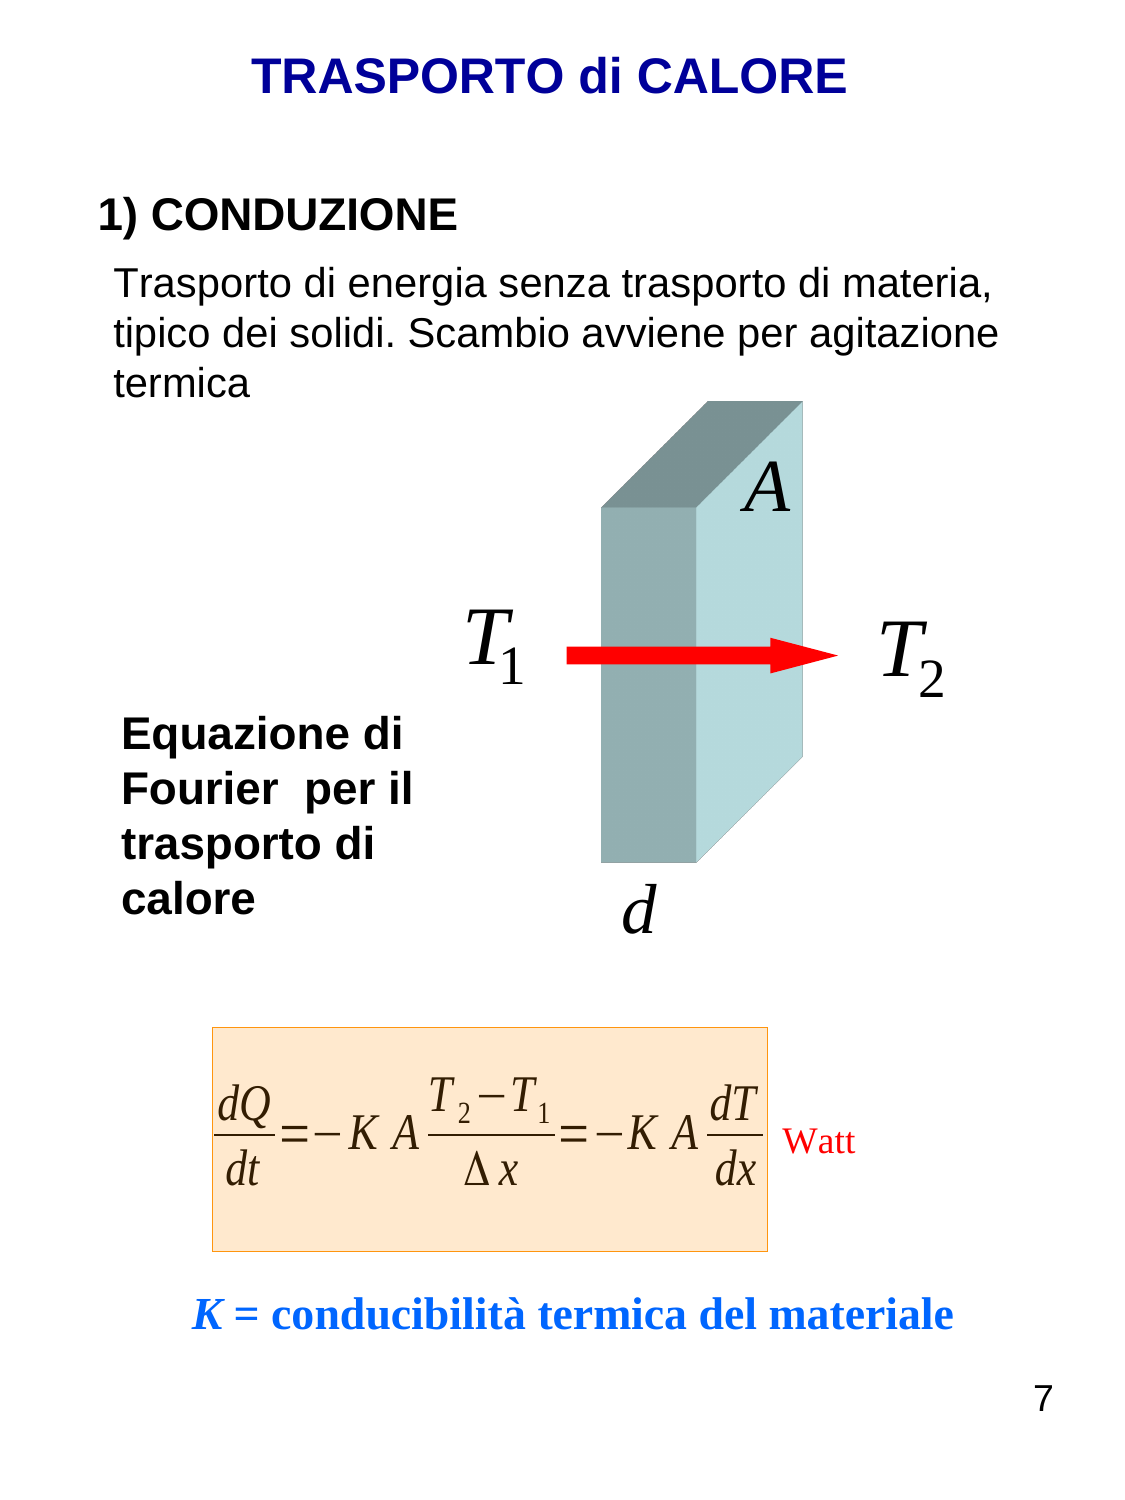

TRASPORTO di CALORE
1) CONDUZIONE
Trasporto di energia senza trasporto di materia, tipico dei solidi. Scambio avviene per agitazione termica
Equazione di Fourier per il trasporto di calore
Watt
K = conducibilità termica del materiale
P8 Calore
7